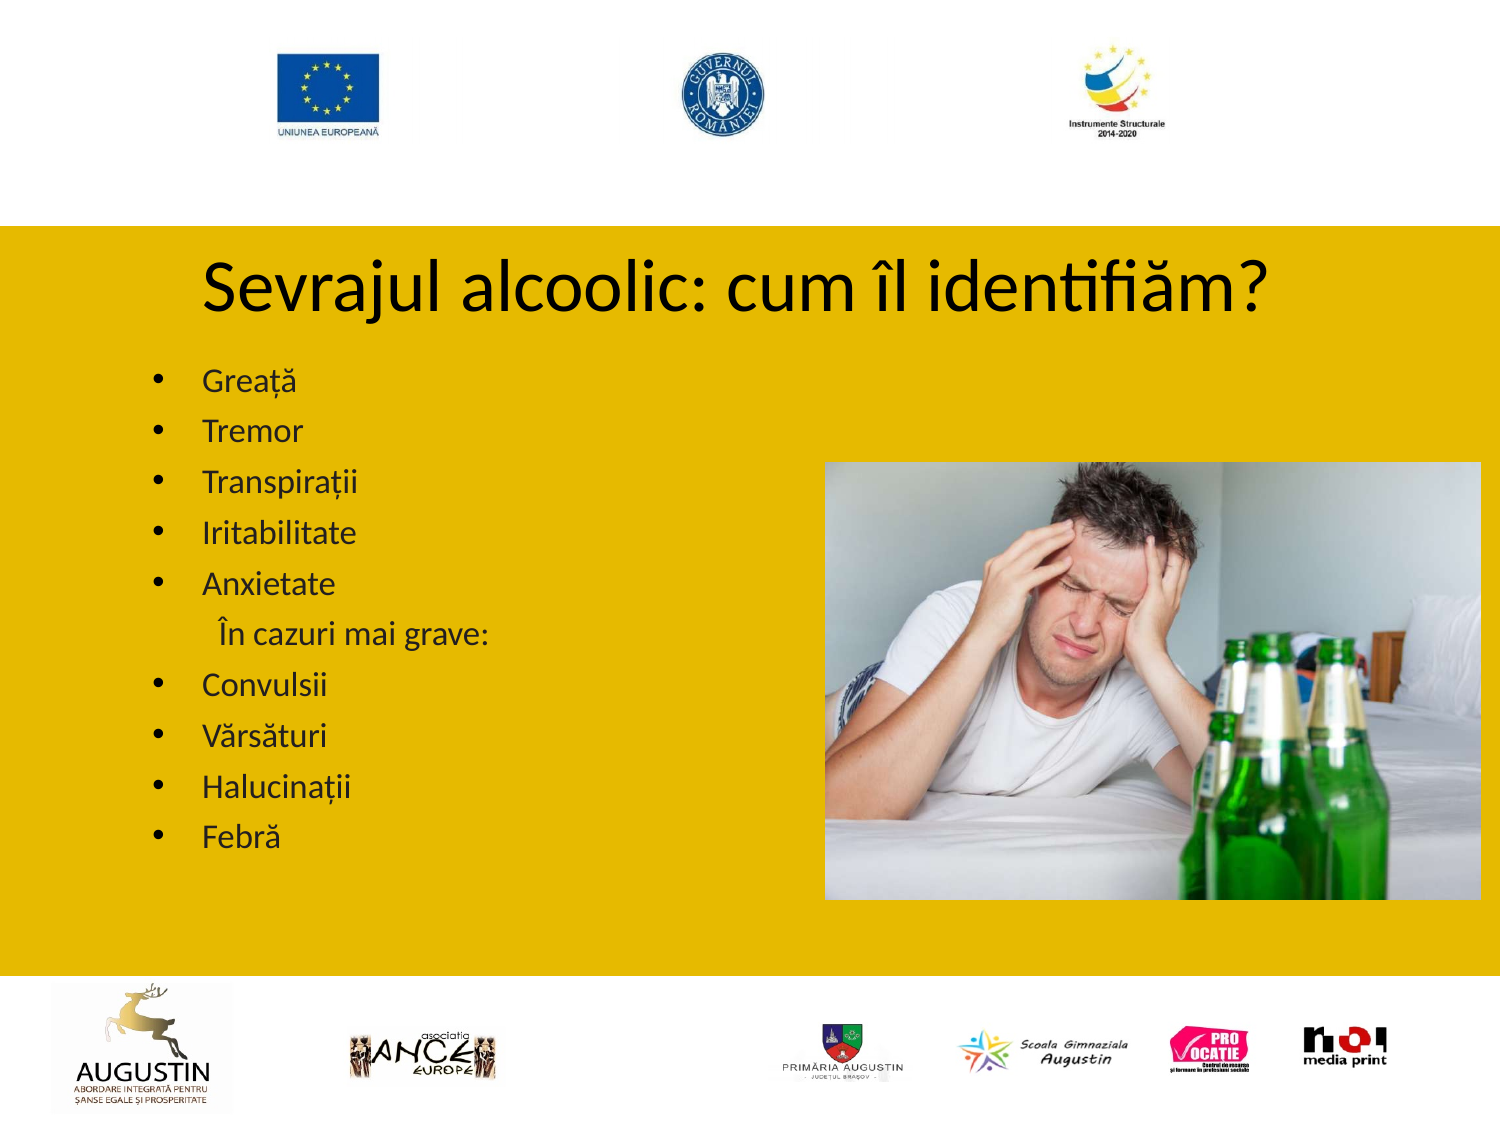

# Sevrajul alcoolic: cum îl identifiăm?
Greață
Tremor
Transpirații
Iritabilitate
Anxietate
	În cazuri mai grave:
Convulsii
Vărsături
Halucinații
Febră